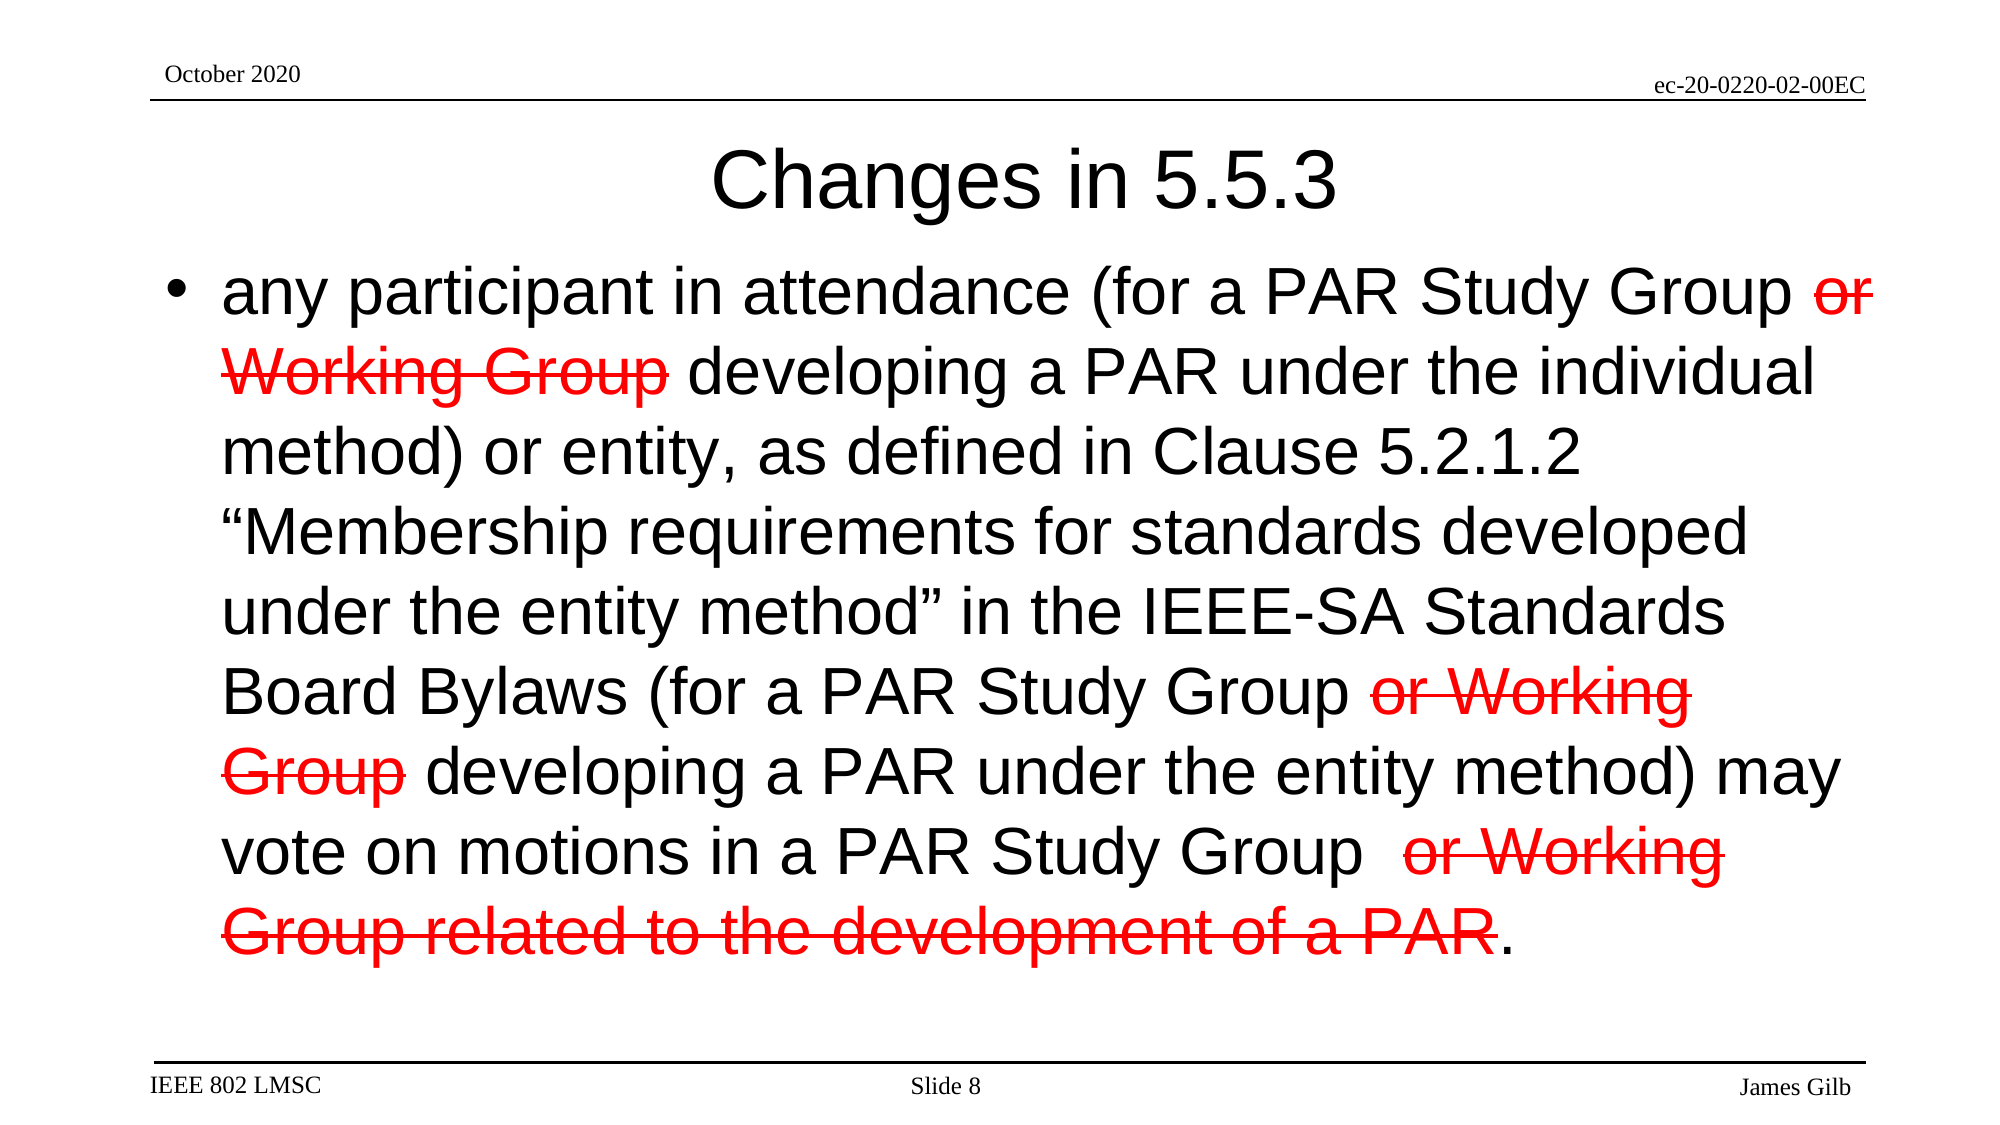

# Changes in 5.5.3
any participant in attendance (for a PAR Study Group or Working Group developing a PAR under the individual method) or entity, as defined in Clause 5.2.1.2 “Membership requirements for standards developed under the entity method” in the IEEE-SA Standards Board Bylaws (for a PAR Study Group or Working Group developing a PAR under the entity method) may vote on motions in a PAR Study Group or Working Group related to the development of a PAR.
8